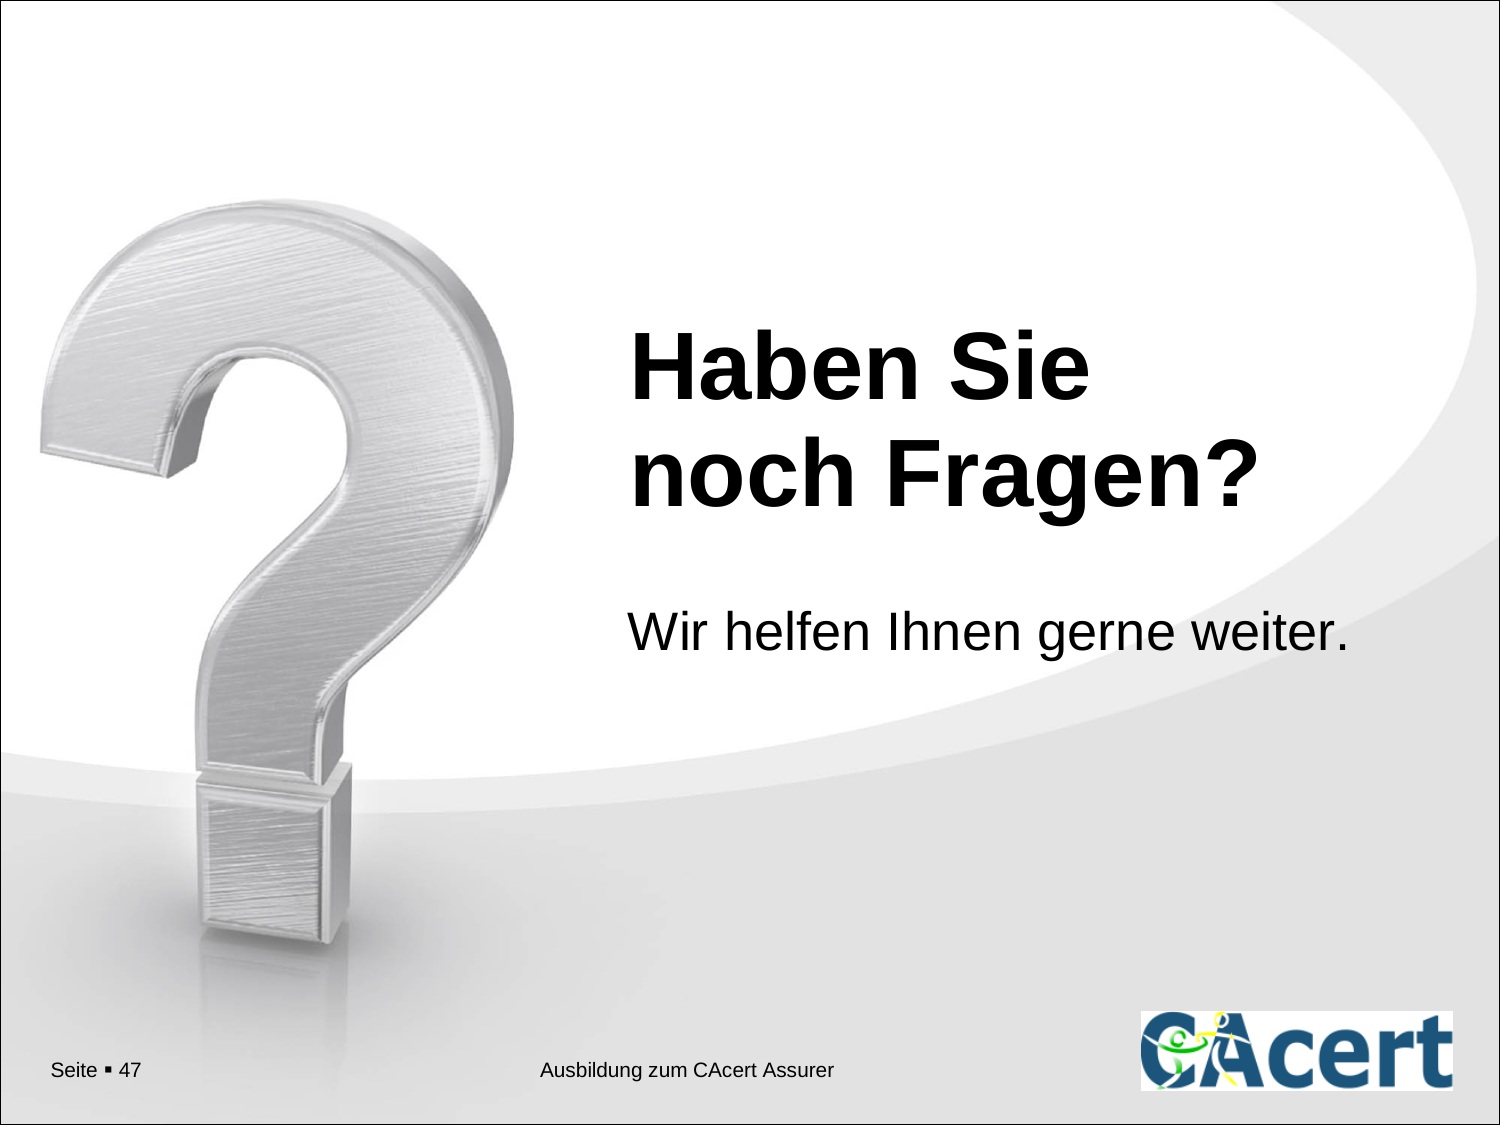

Haben Sie
noch Fragen?
Wir helfen Ihnen gerne weiter.
Ausbildung zum CAcert Assurer